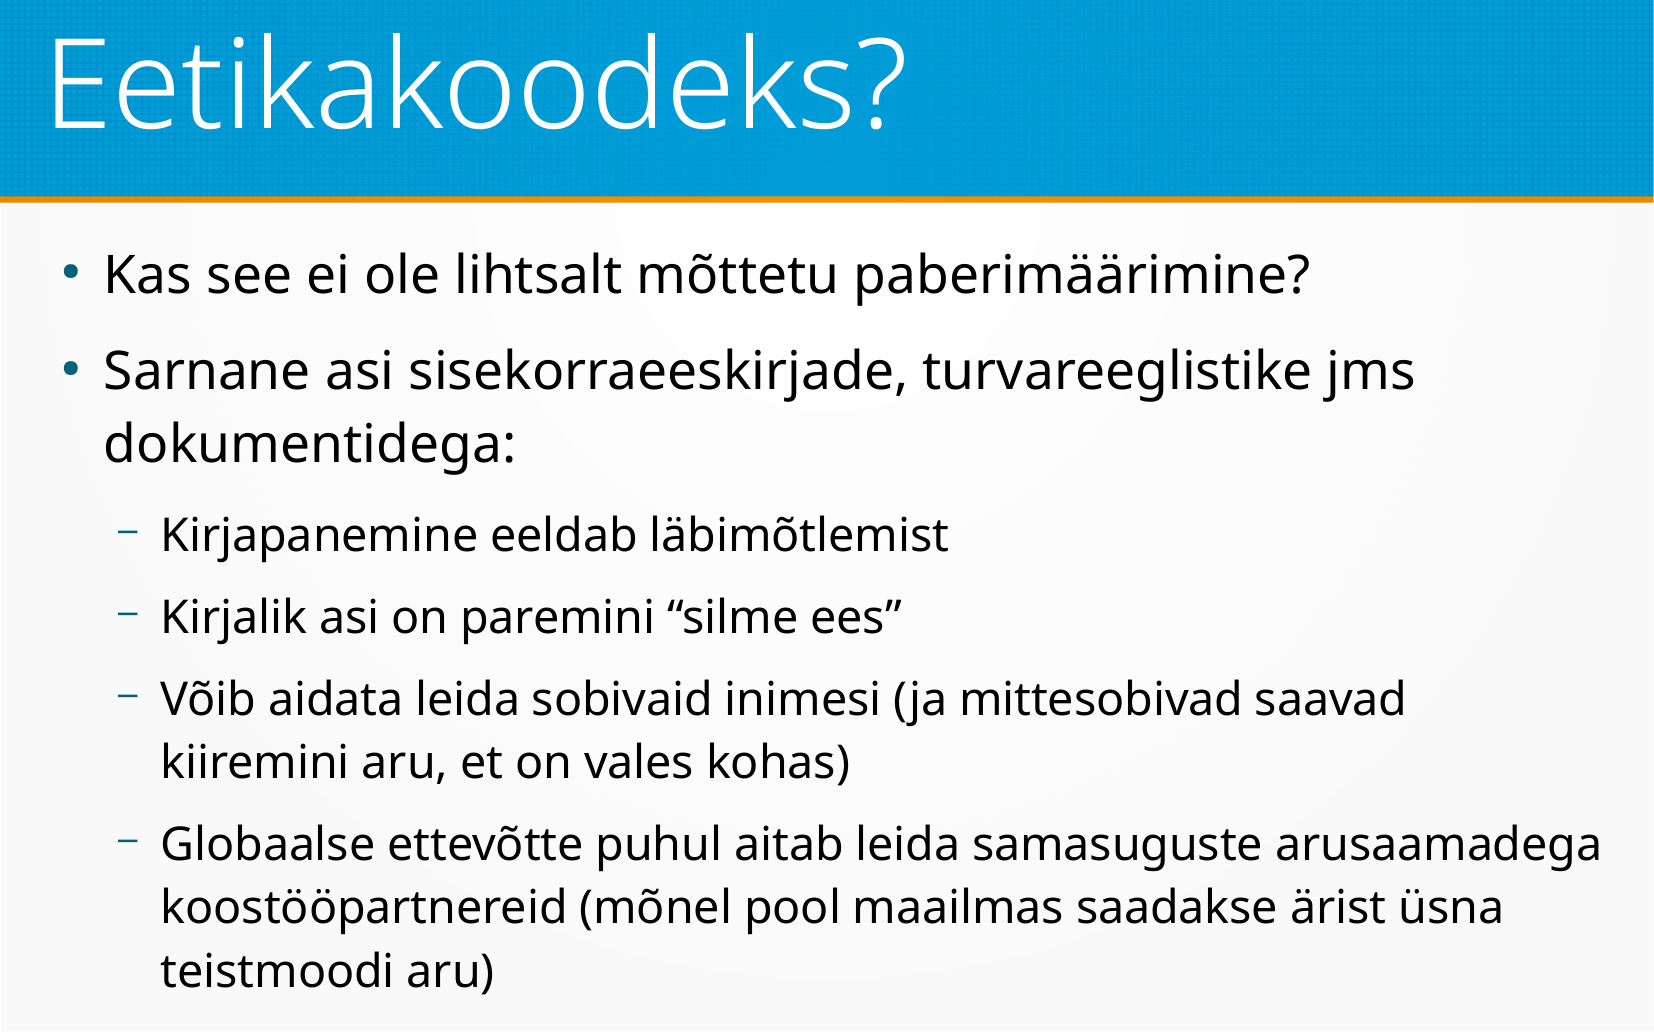

# Eetikakoodeks?
Kas see ei ole lihtsalt mõttetu paberimäärimine?
Sarnane asi sisekorraeeskirjade, turvareeglistike jms dokumentidega:
Kirjapanemine eeldab läbimõtlemist
Kirjalik asi on paremini “silme ees”
Võib aidata leida sobivaid inimesi (ja mittesobivad saavad kiiremini aru, et on vales kohas)
Globaalse ettevõtte puhul aitab leida samasuguste arusaamadega koostööpartnereid (mõnel pool maailmas saadakse ärist üsna teistmoodi aru)